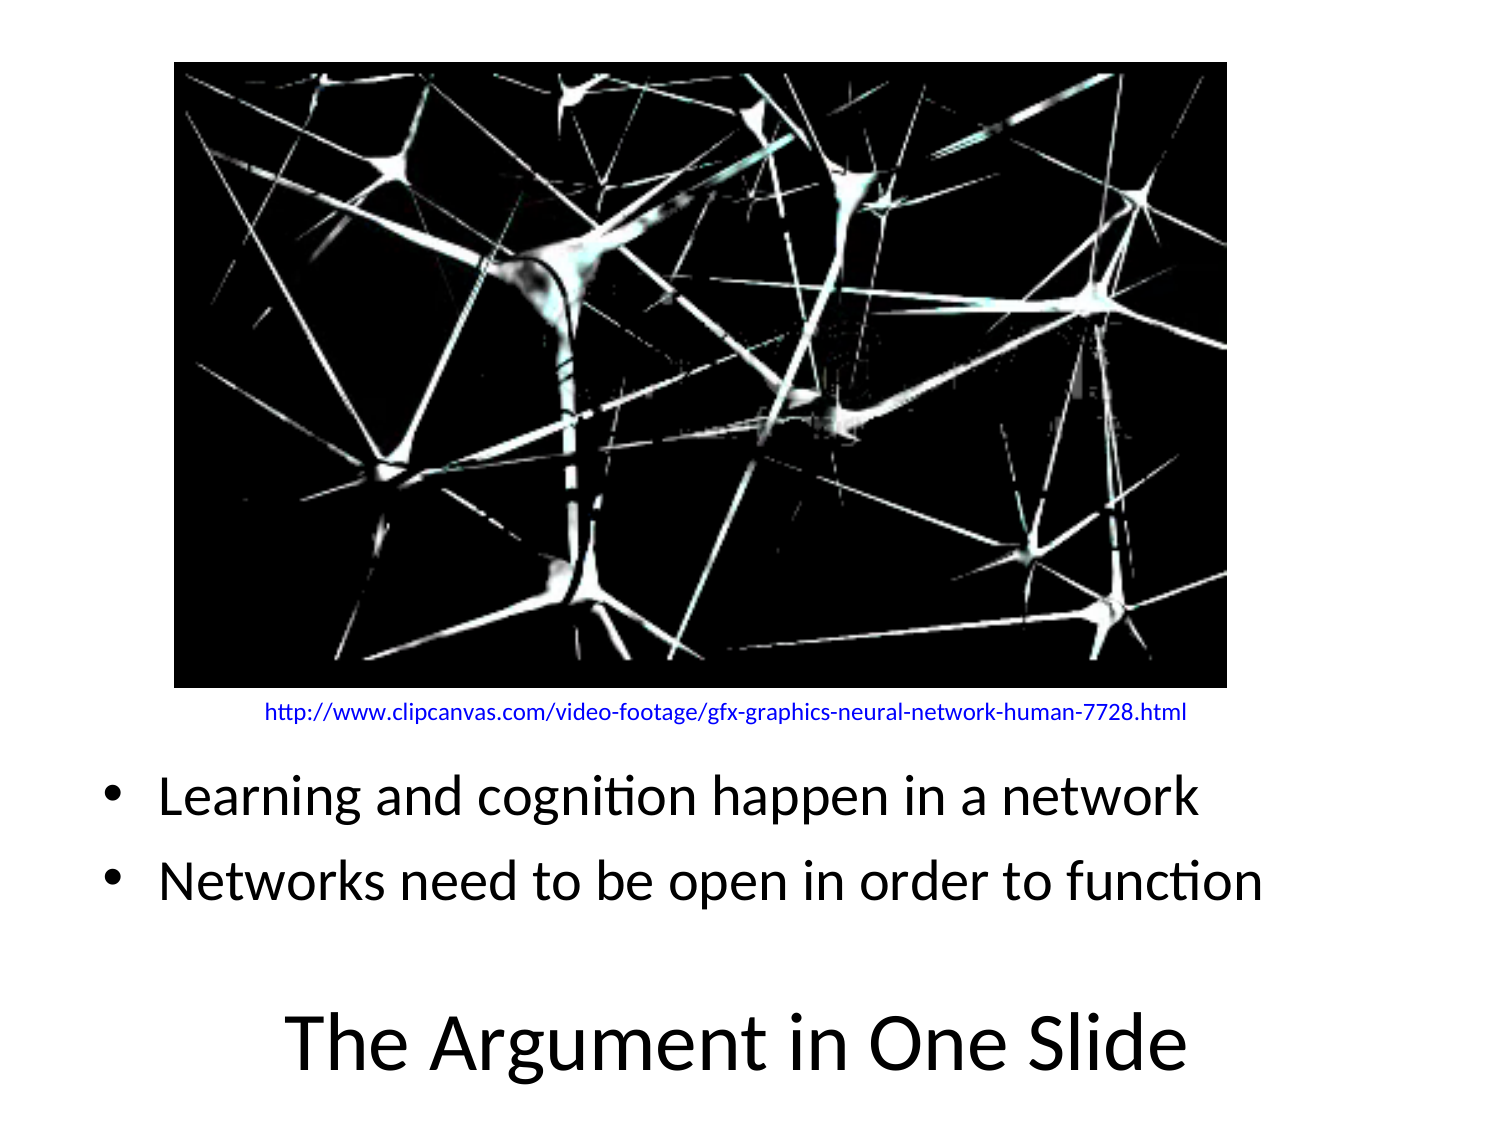

http://www.clipcanvas.com/video-footage/gfx-graphics-neural-network-human-7728.html
Learning and cognition happen in a network
Networks need to be open in order to function
# The Argument in One Slide